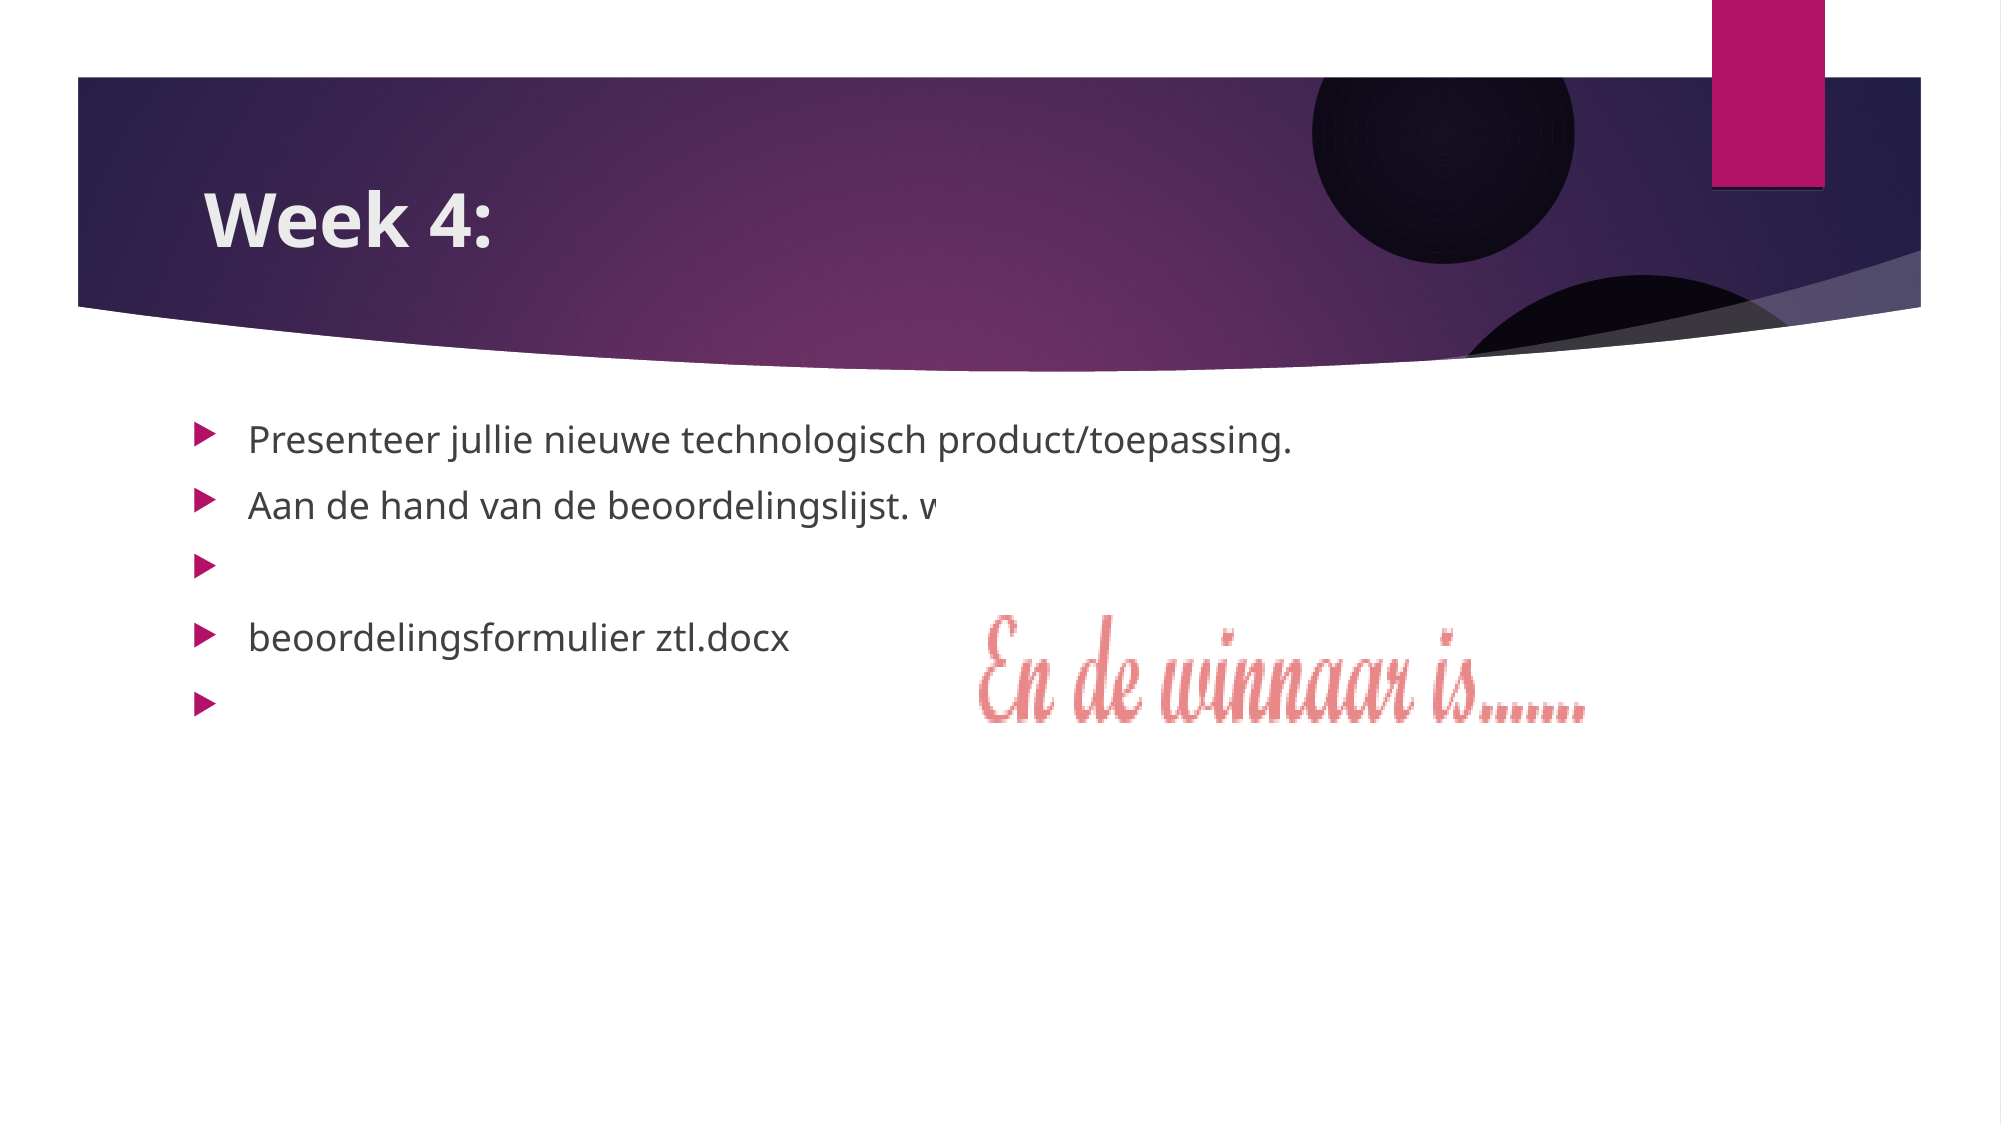

Week 4:
# Presenteer jullie nieuwe technologisch product/toepassing.
Aan de hand van de beoordelingslijst. wordt een winnaar gekozen .
beoordelingsformulier ztl.docx